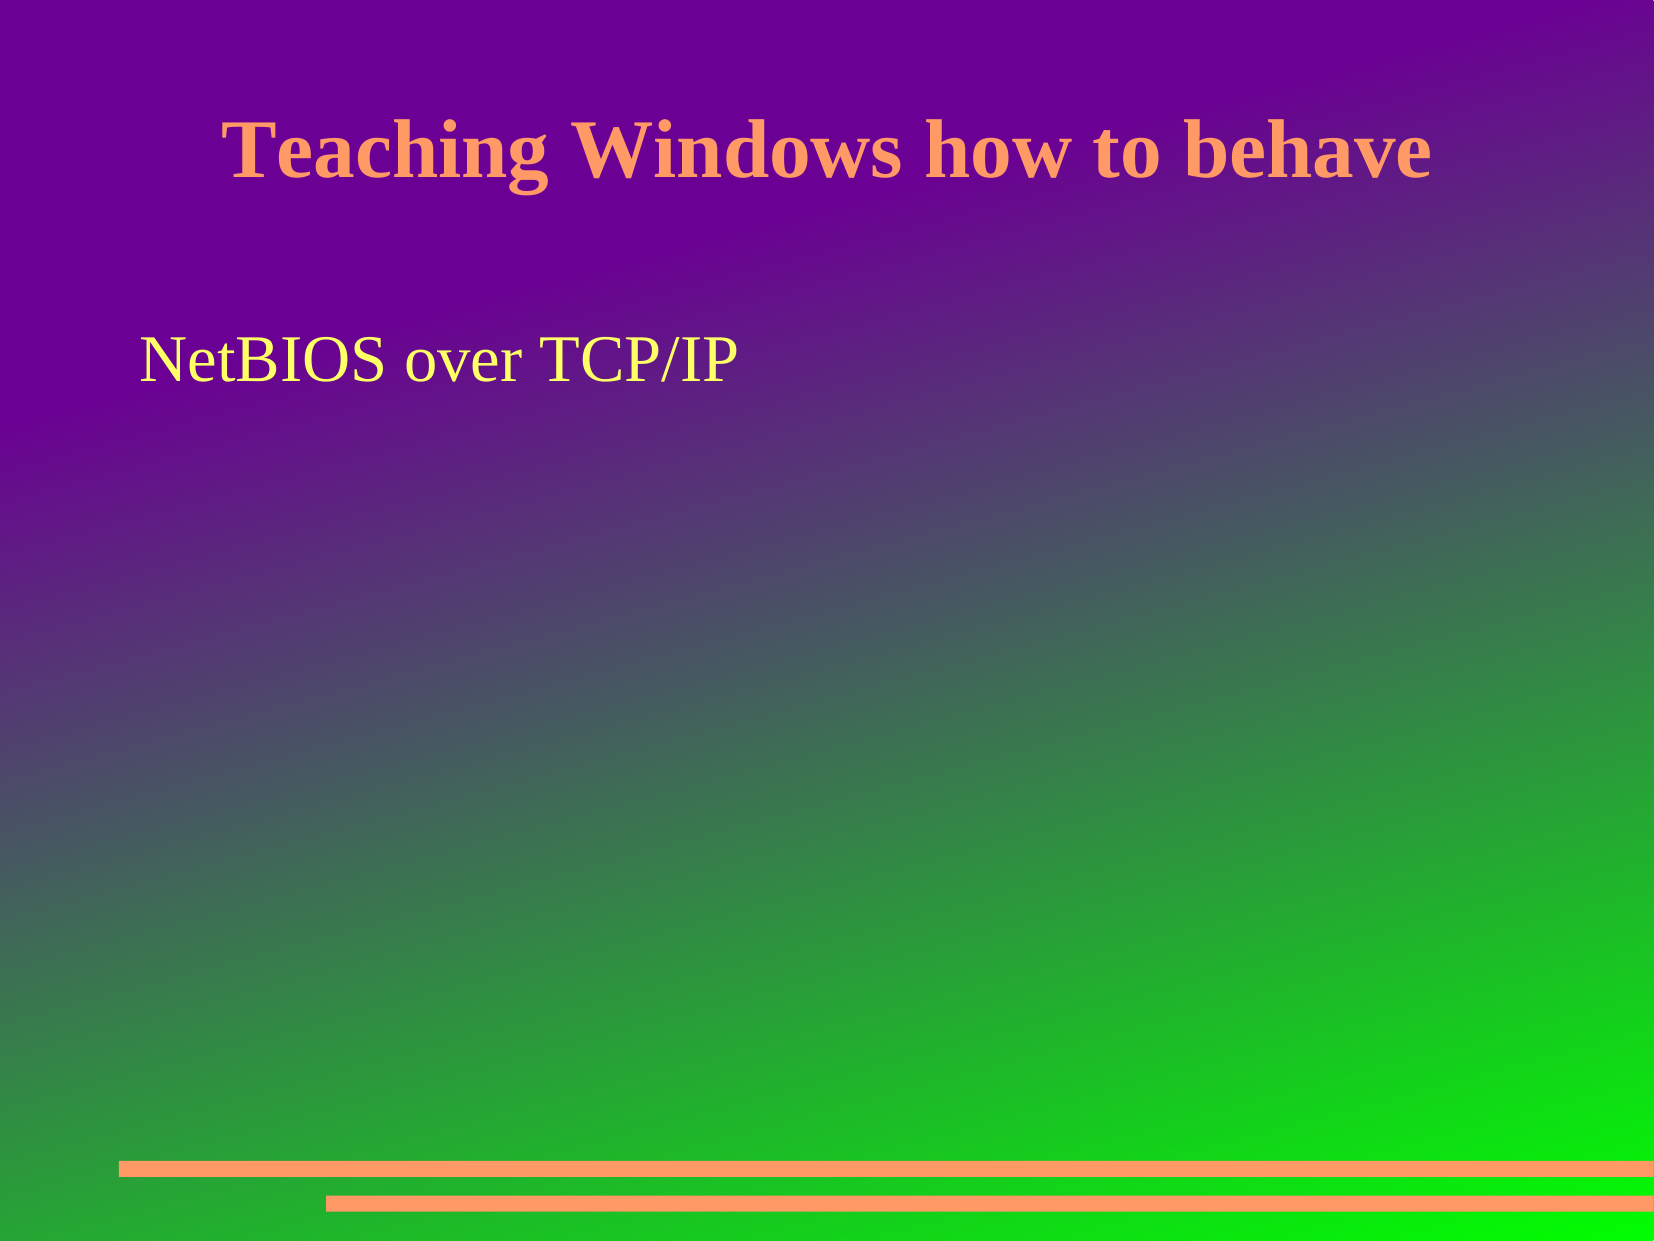

# Teaching Windows how to behave
NetBIOS over TCP/IP